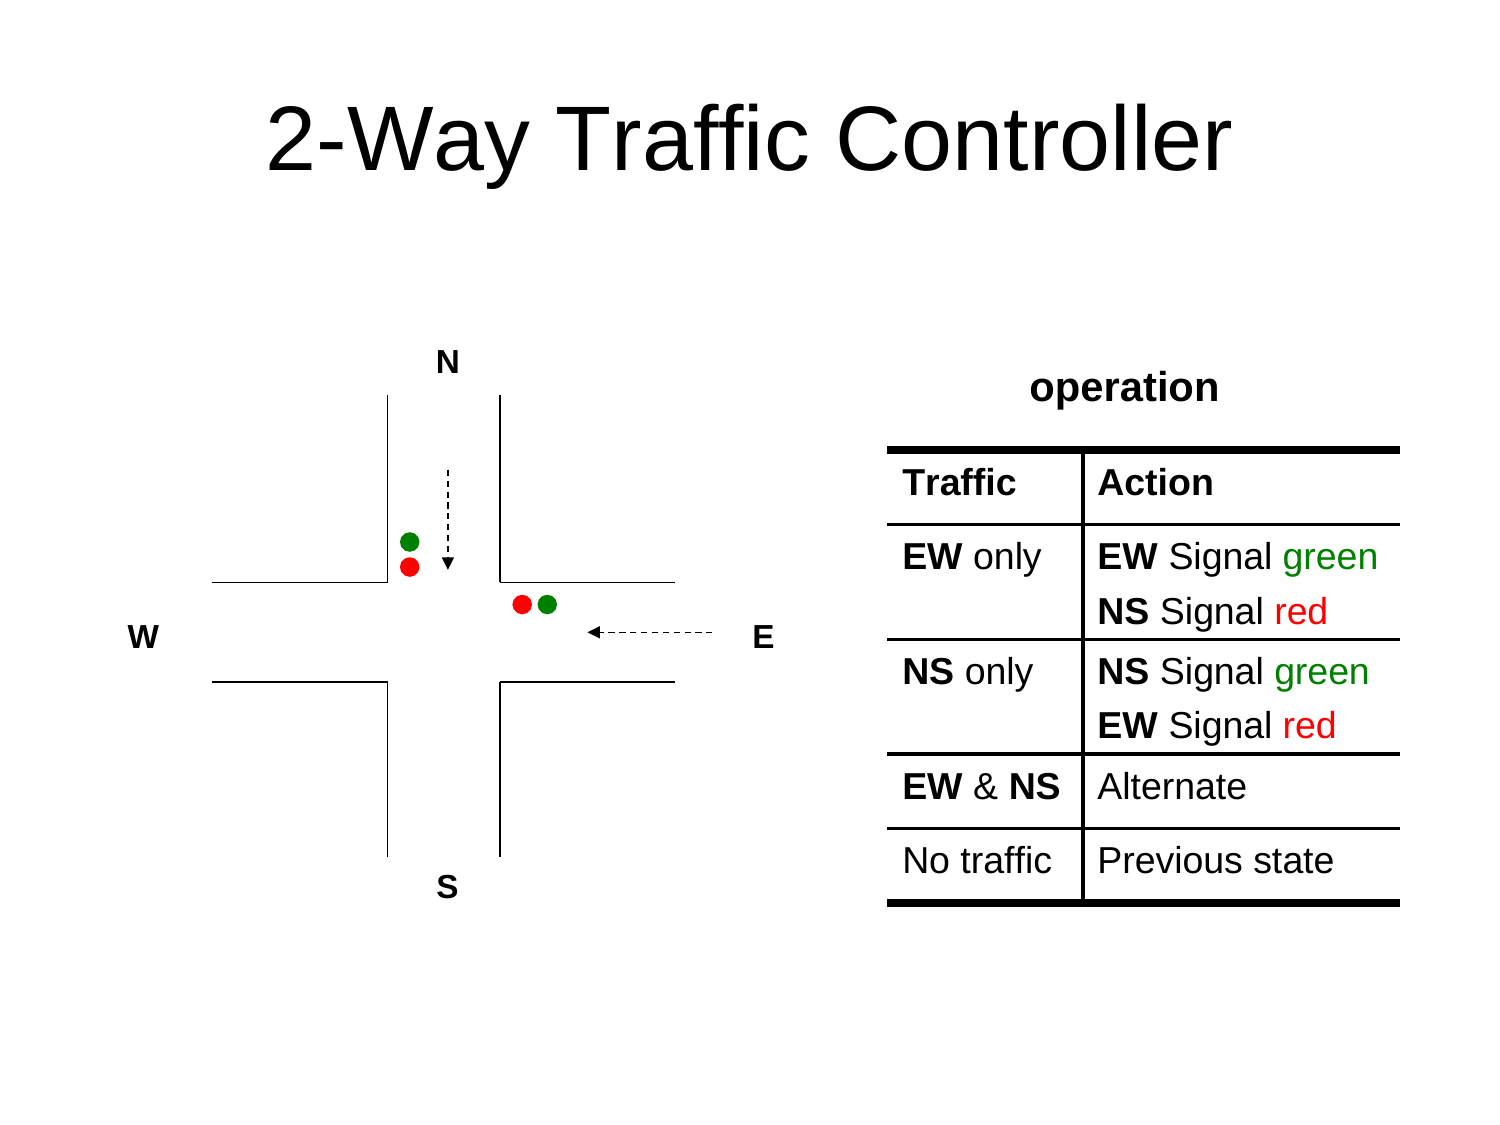

# 2-Way Traffic Controller
N
operation
| Traffic | Action |
| --- | --- |
| EW only | EW Signal green NS Signal red |
| NS only | NS Signal green EW Signal red |
| EW & NS | Alternate |
| No traffic | Previous state |
W
E
S